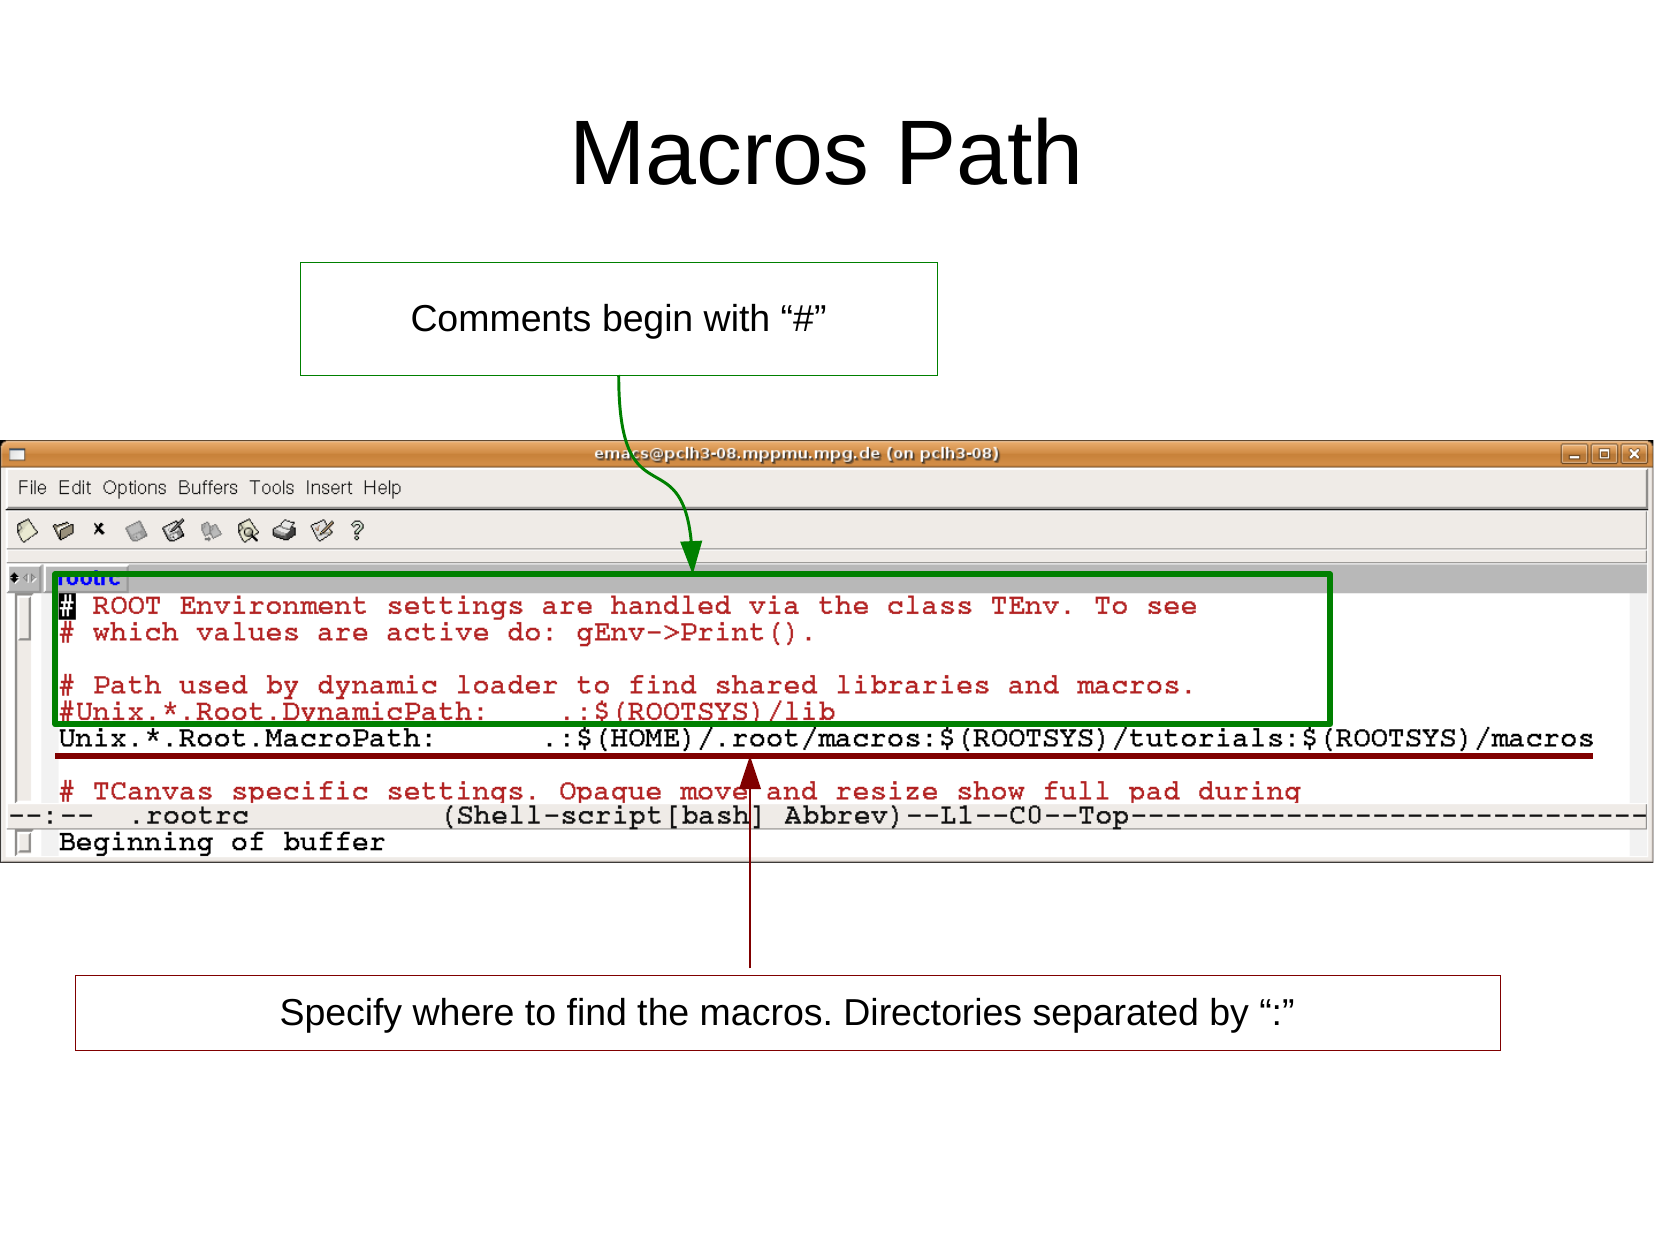

# Macros Path
Comments begin with “#”
Specify where to find the macros. Directories separated by “:”